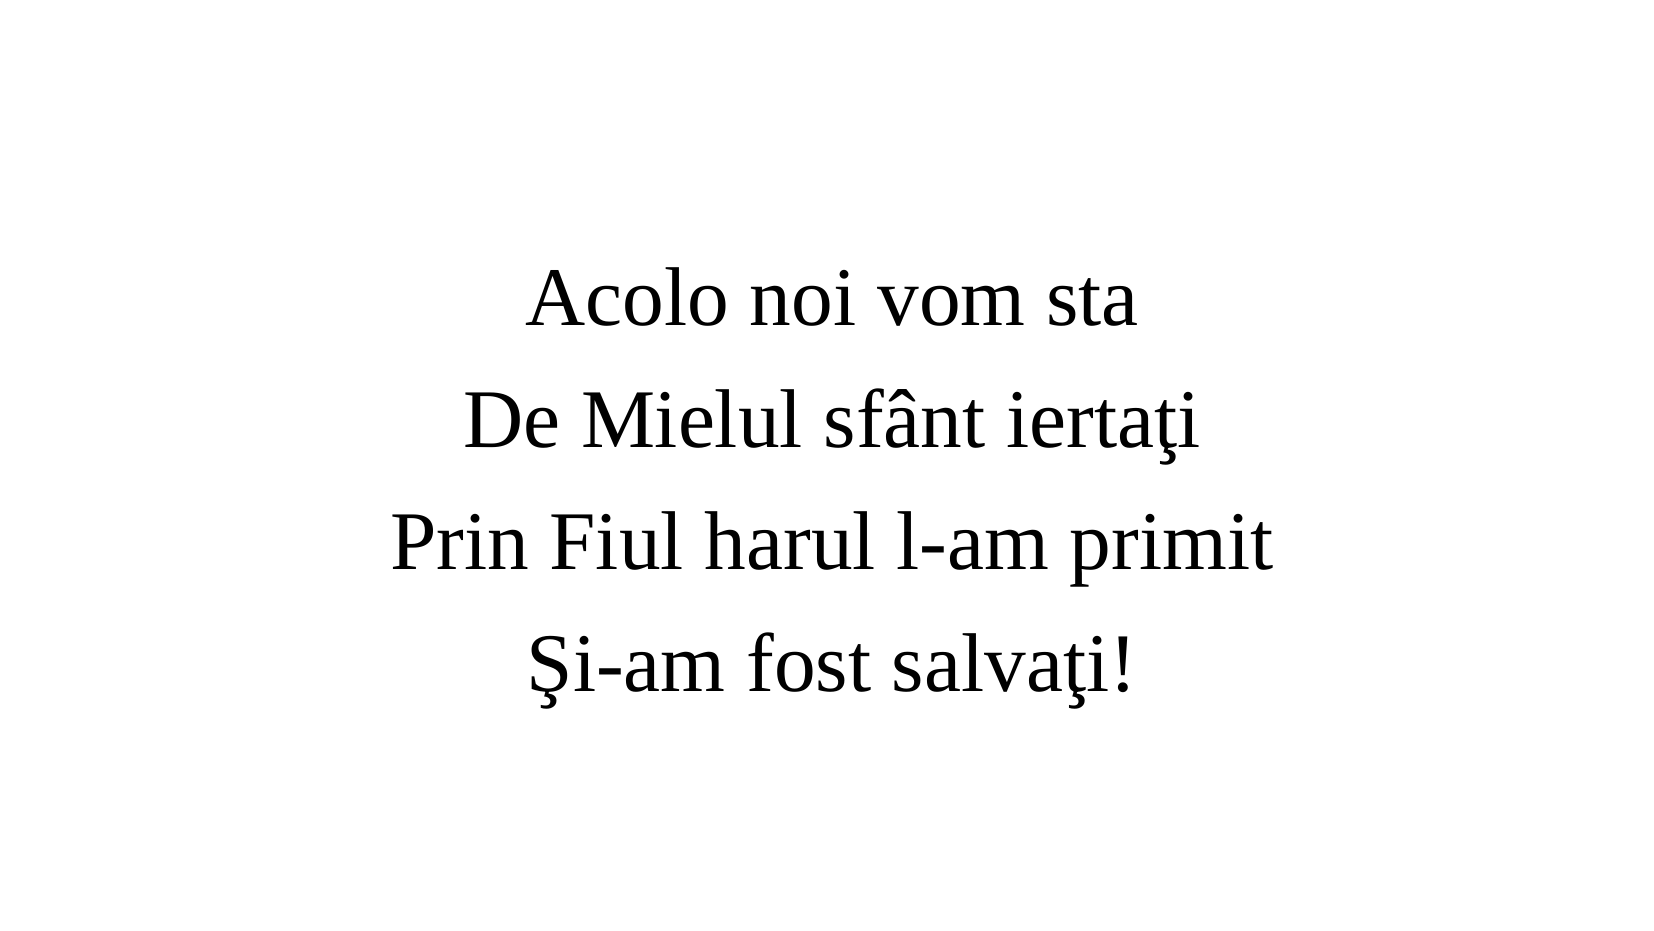

# Acolo noi vom sta
De Mielul sfânt iertaţi
Prin Fiul harul l-am primit
Şi-am fost salvaţi!